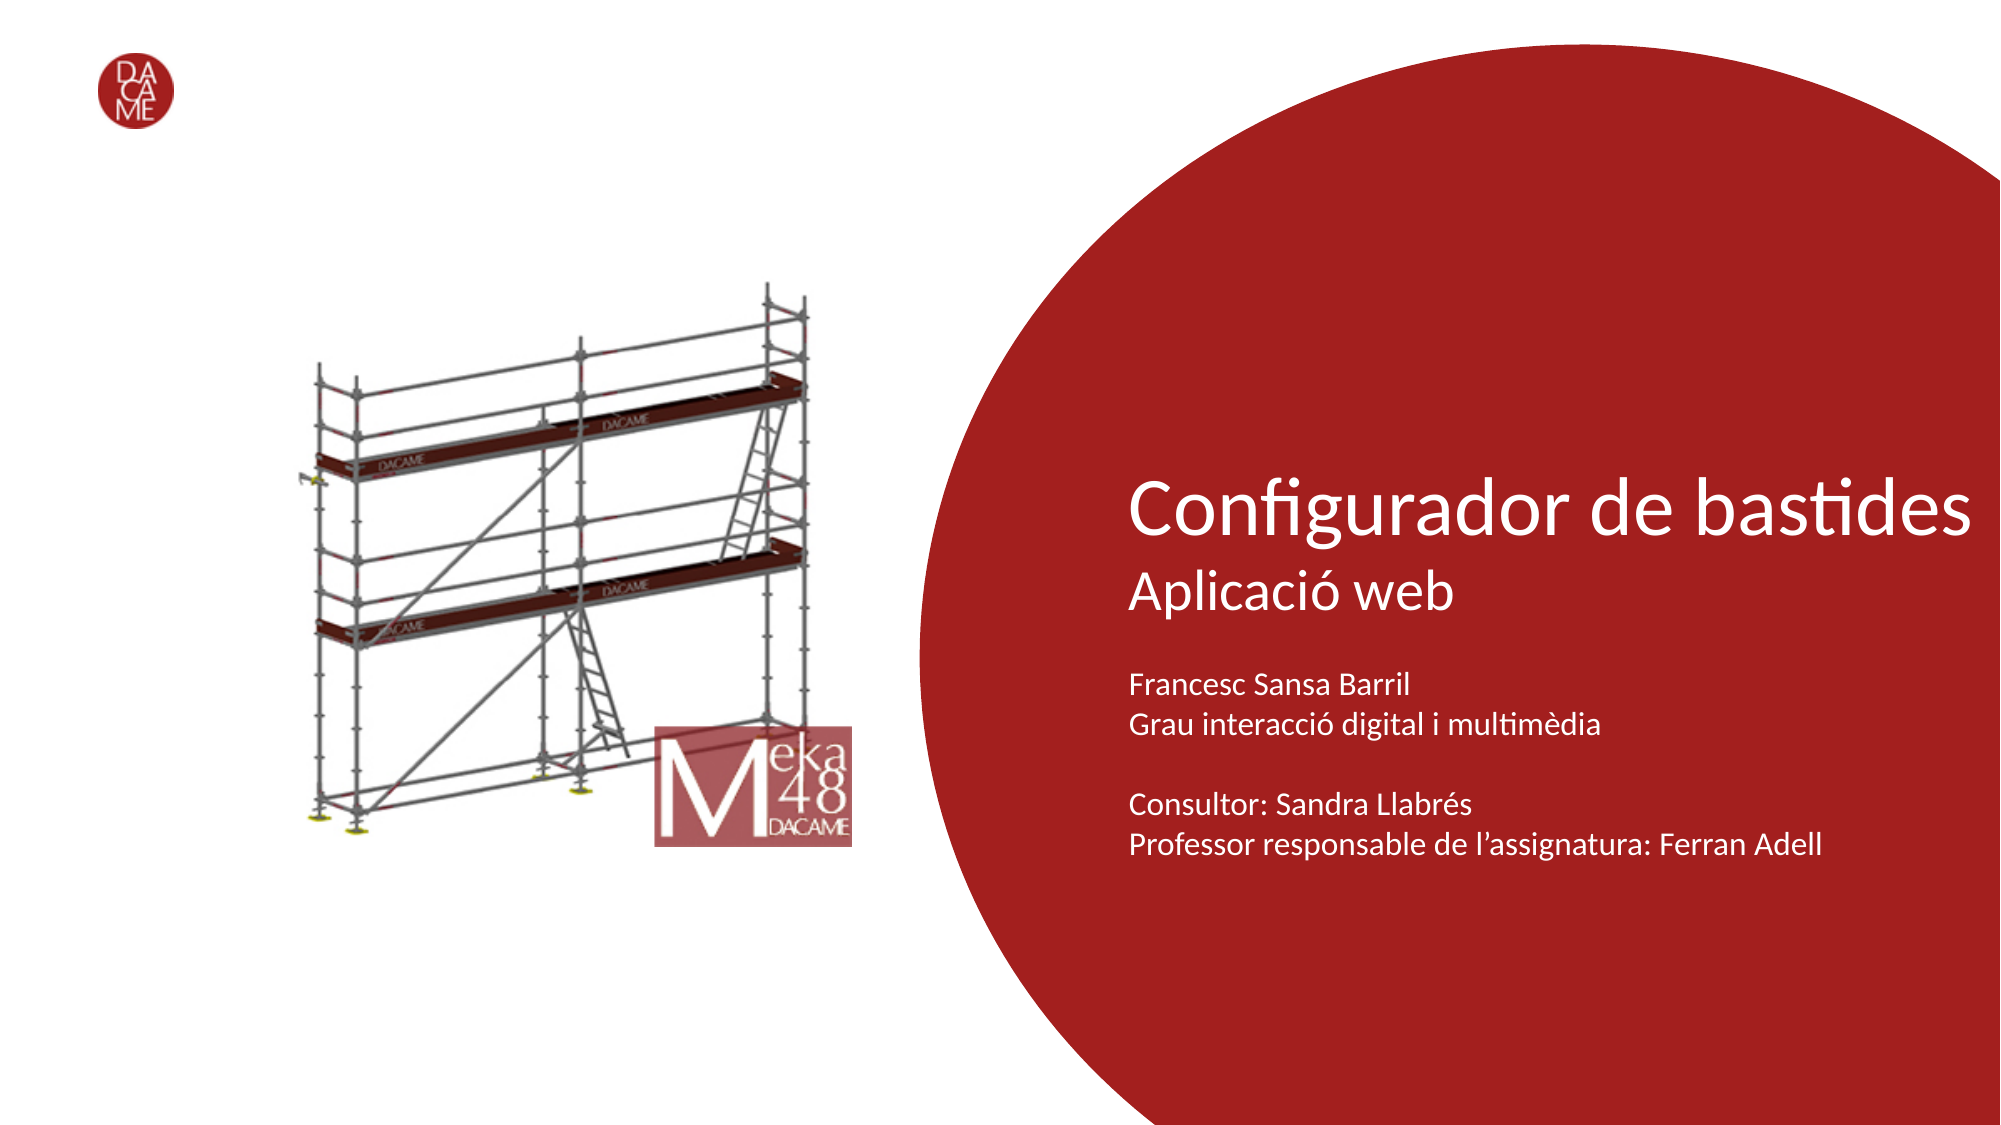

Configurador de bastides
Aplicació web
Francesc Sansa Barril
Grau interacció digital i multimèdia
Consultor: Sandra Llabrés
Professor responsable de l’assignatura: Ferran Adell